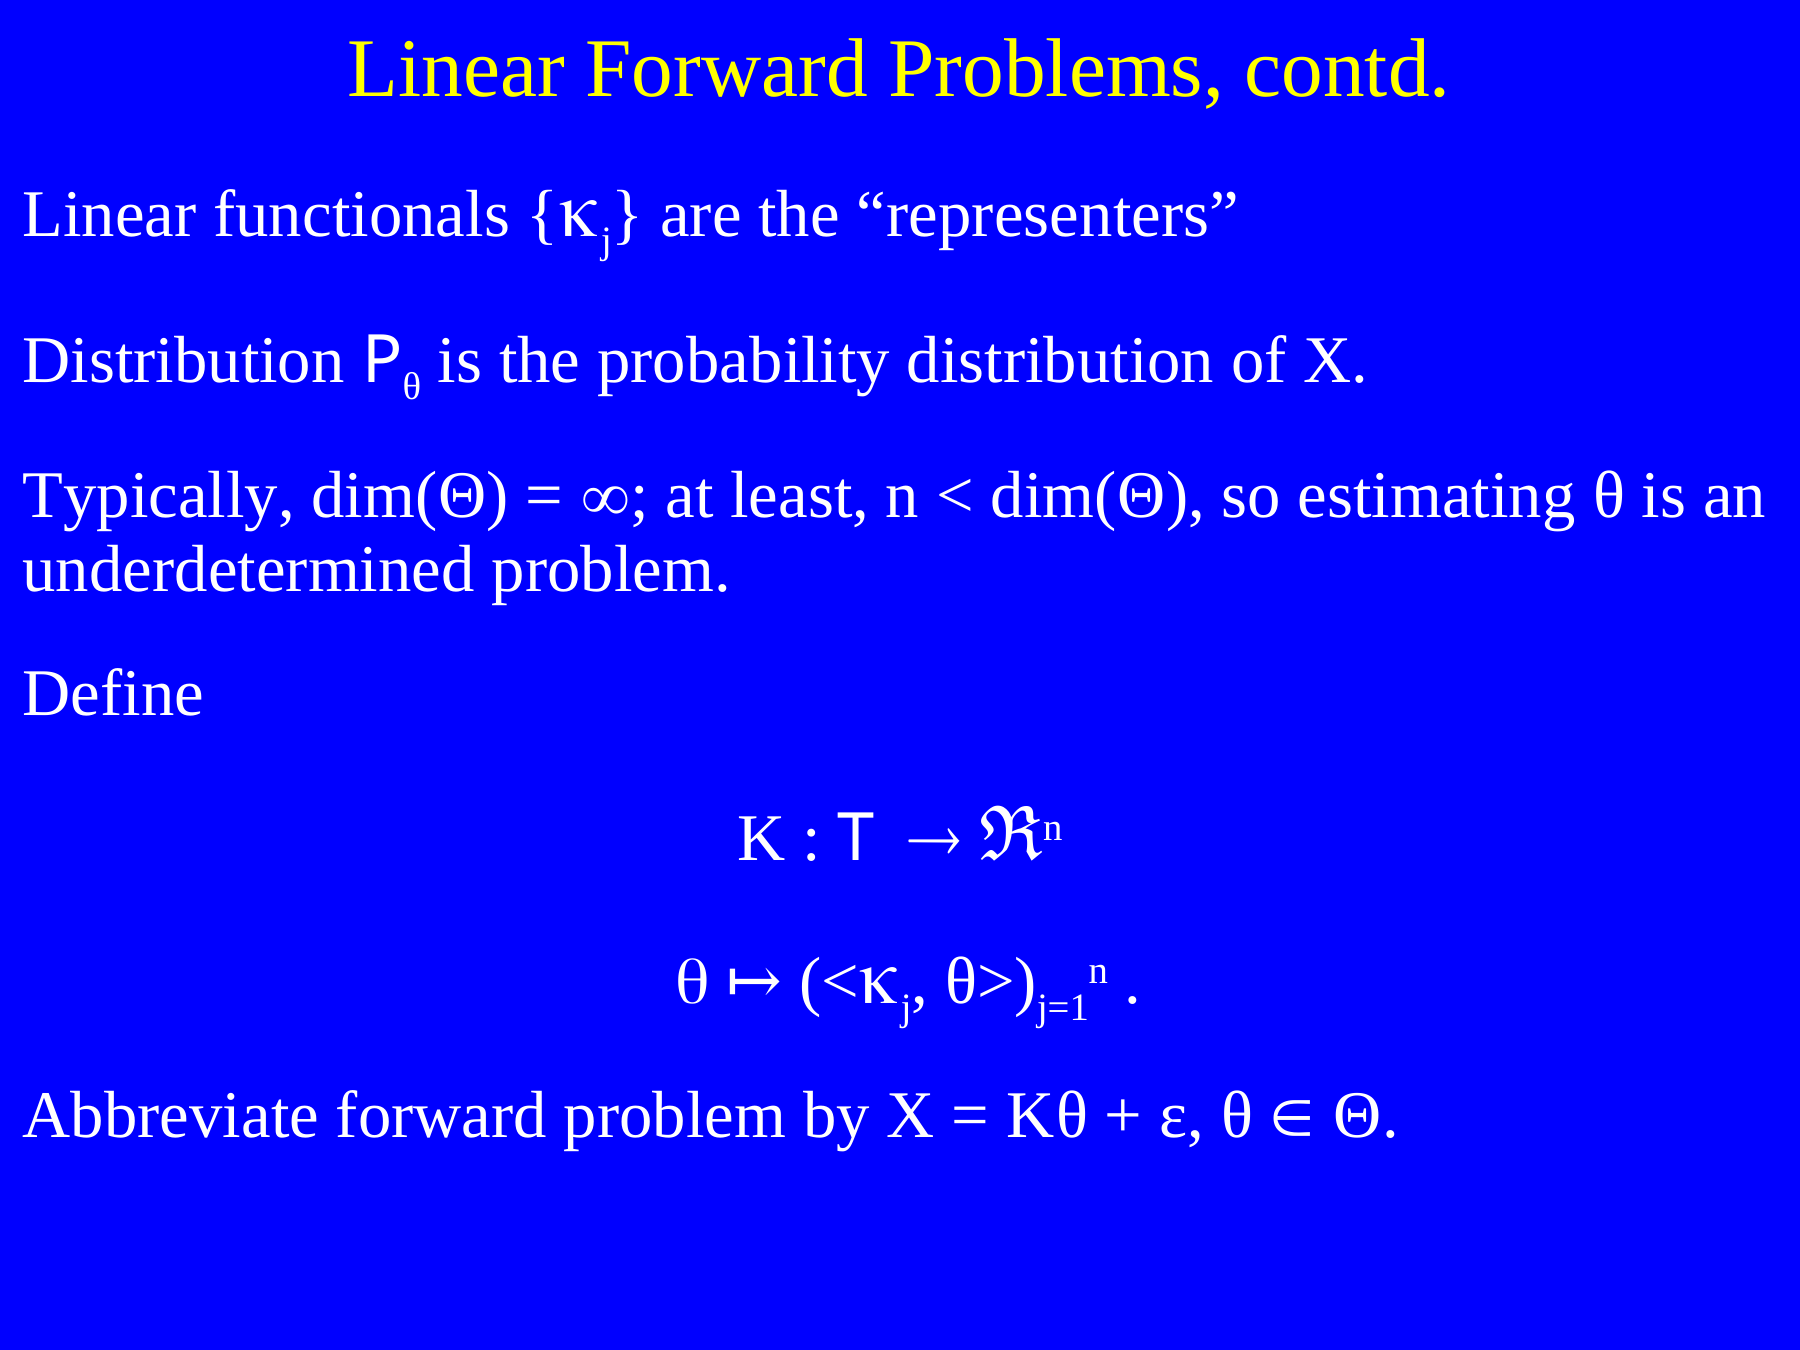

# Linear Forward Problems, contd.
Linear functionals {j} are the “representers”
Distribution Pθ is the probability distribution of X.
Typically, dim(Θ) = ; at least, n < dim(Θ), so estimating θ is an underdetermined problem.
Define
K : T  ℜn
  ↦ (<j, θ>)j=1n .
Abbreviate forward problem by X = Kθ + ε, θ  Θ.